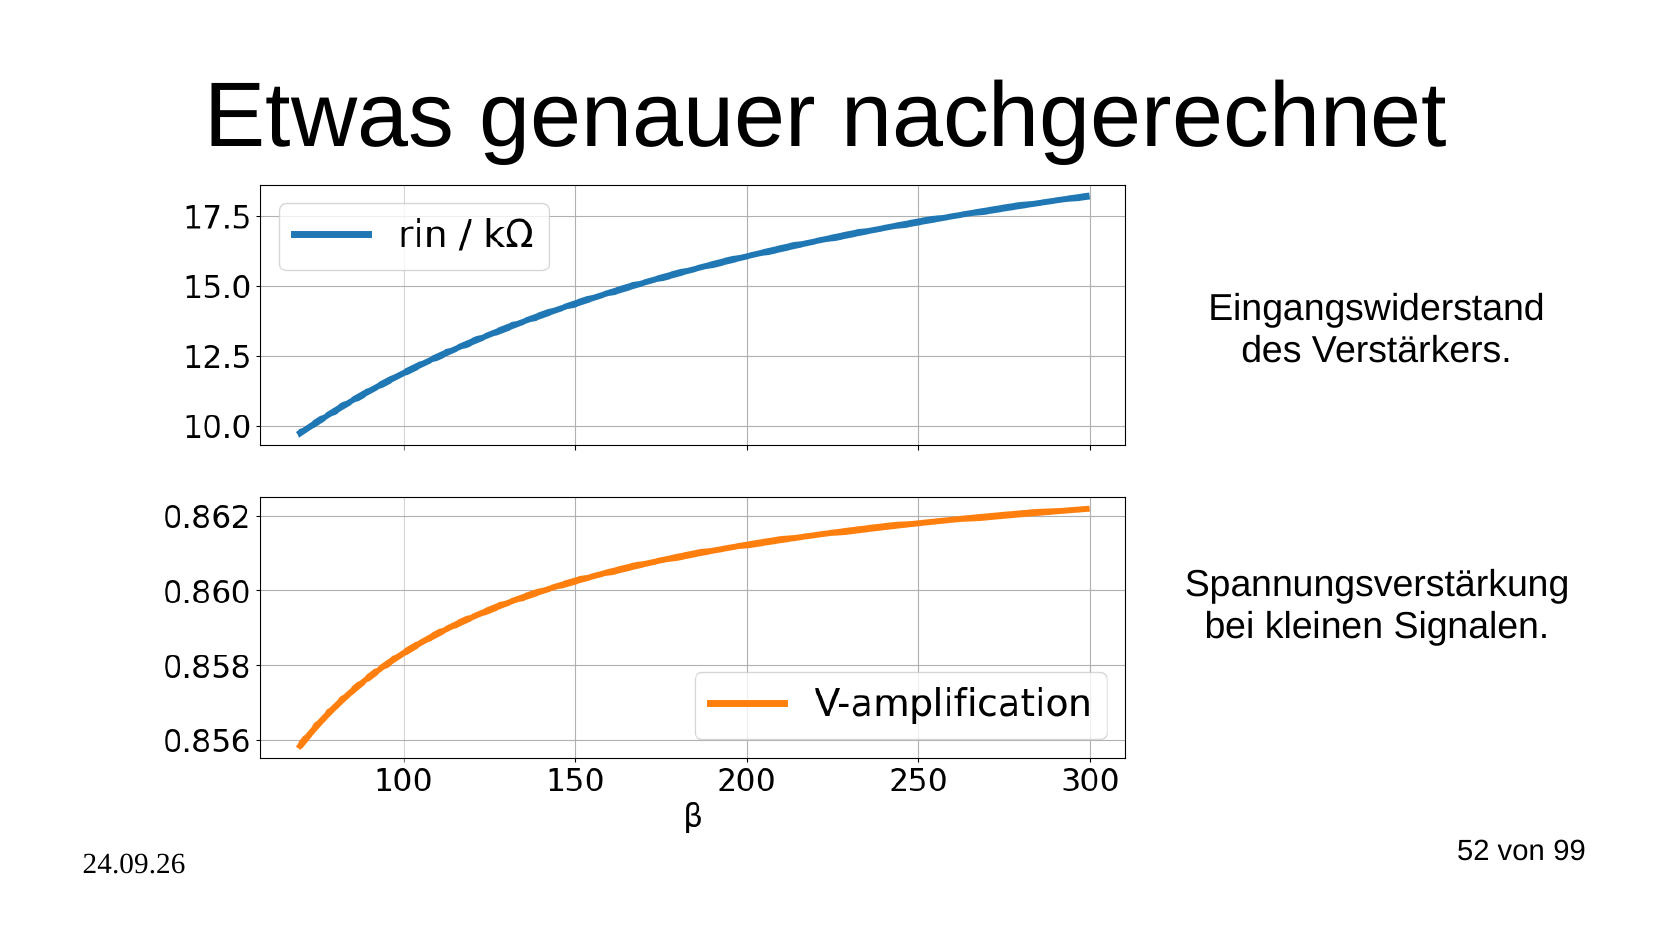

# Etwas genauer nachgerechnet
Eingangswiderstand
des Verstärkers.
Spannungsverstärkung
bei kleinen Signalen.
52